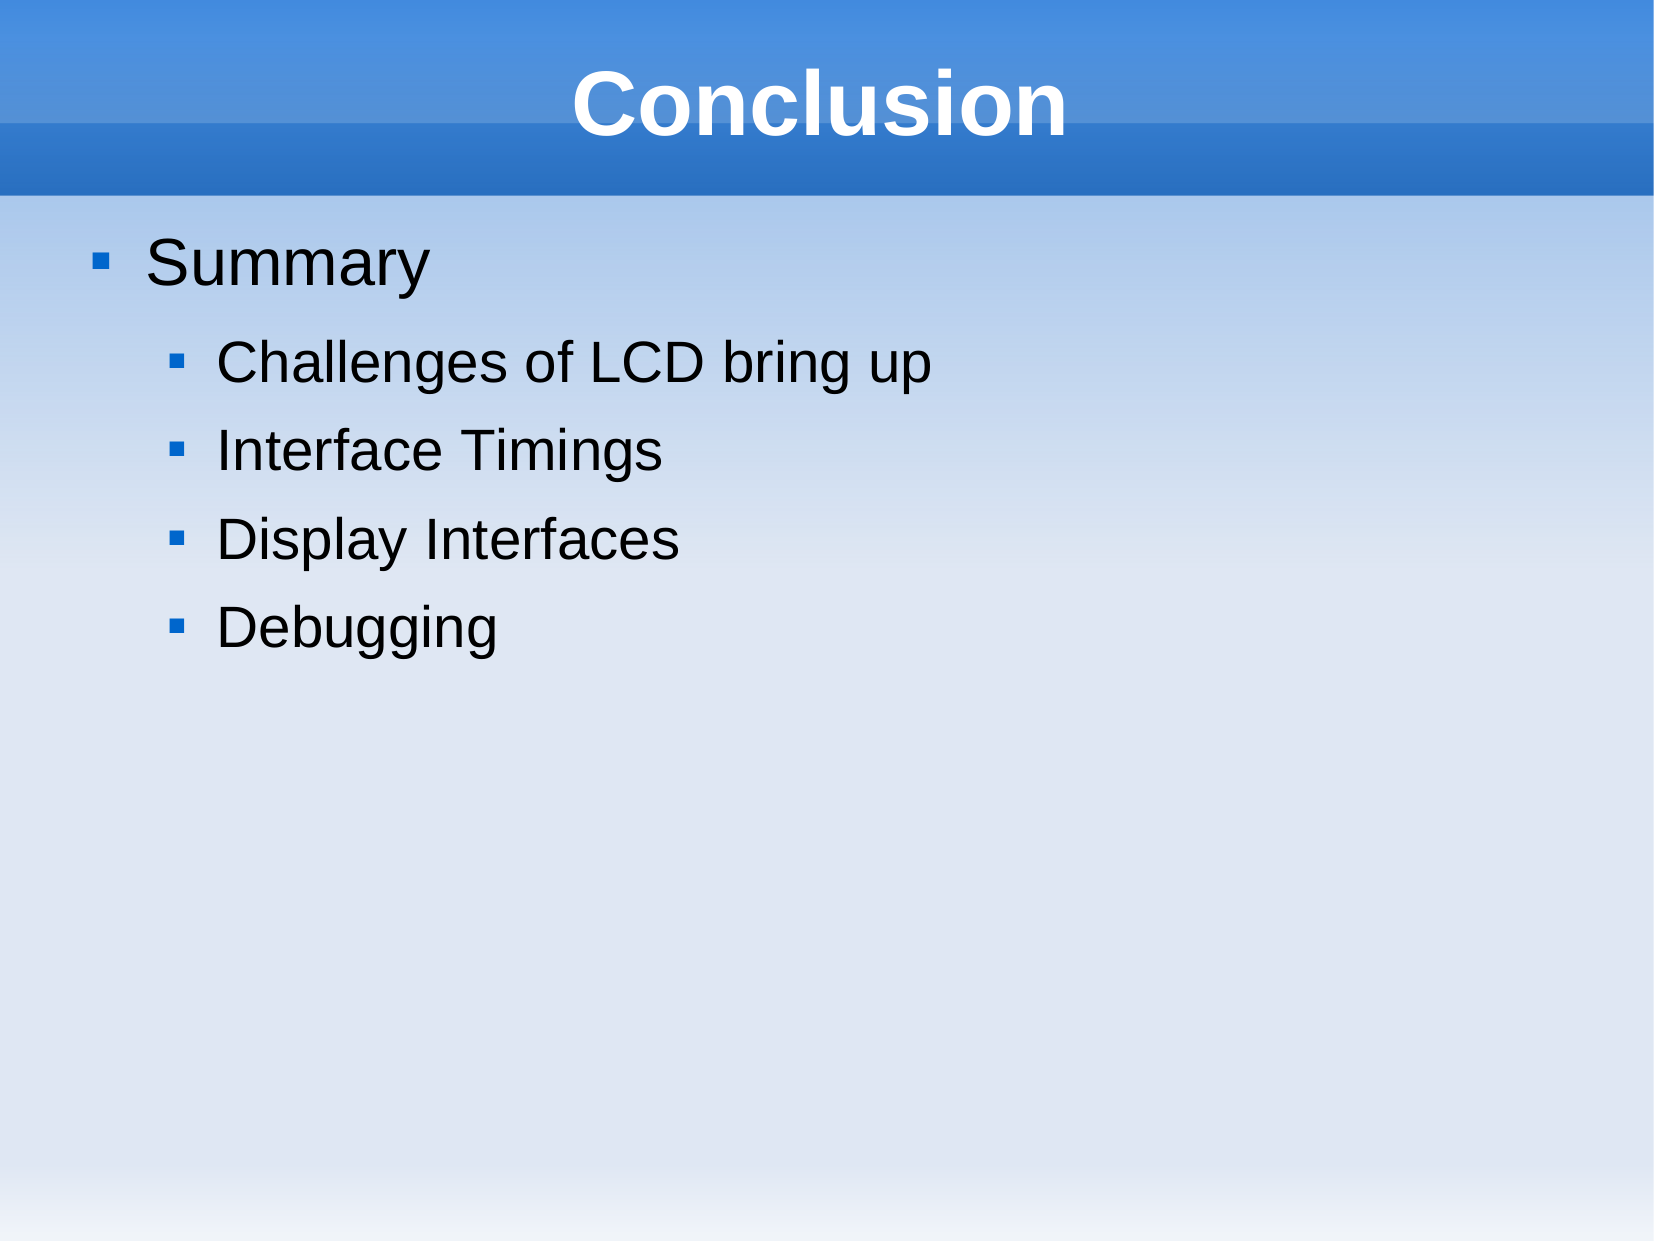

# Conclusion
Summary
Challenges of LCD bring up
Interface Timings
Display Interfaces
Debugging